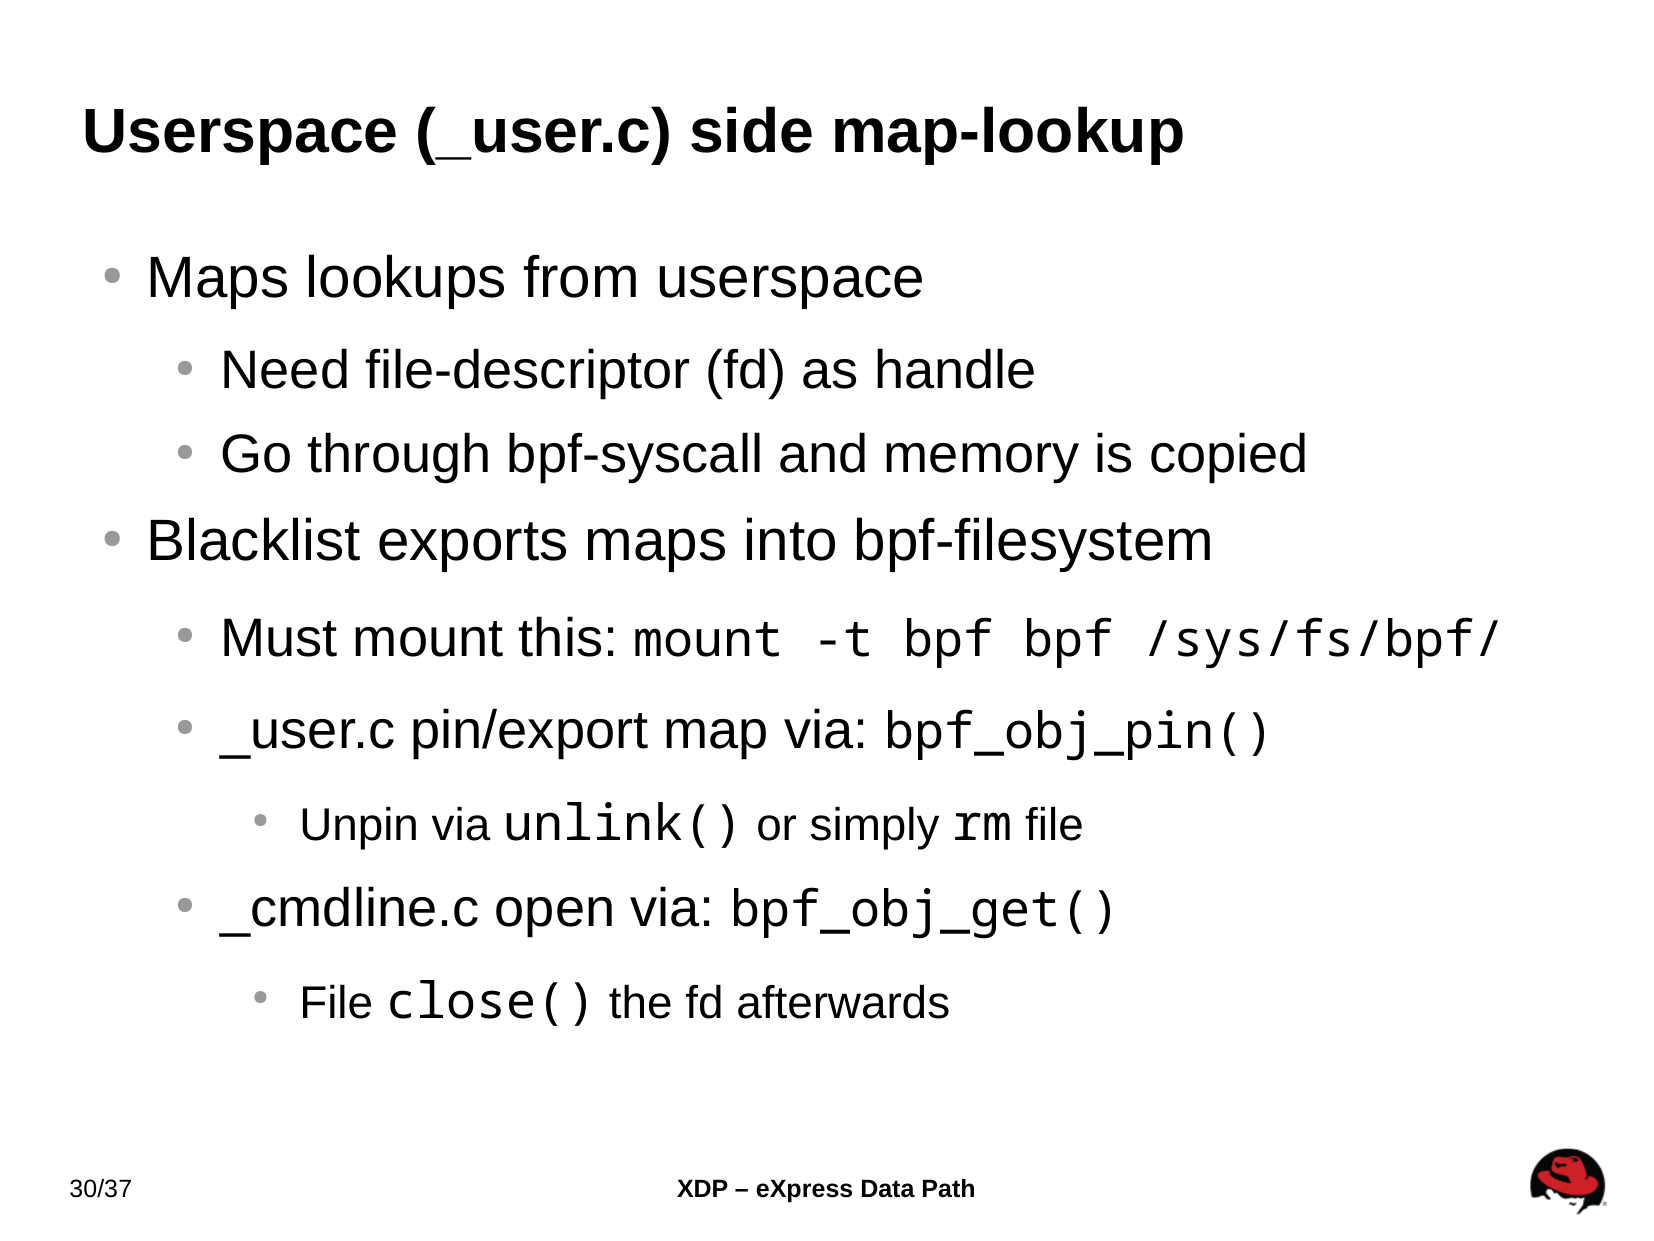

# Userspace (_user.c) side map-lookup
Maps lookups from userspace
Need file-descriptor (fd) as handle
Go through bpf-syscall and memory is copied
Blacklist exports maps into bpf-filesystem
Must mount this: mount -t bpf bpf /sys/fs/bpf/
_user.c pin/export map via: bpf_obj_pin()
Unpin via unlink() or simply rm file
_cmdline.c open via: bpf_obj_get()
File close() the fd afterwards